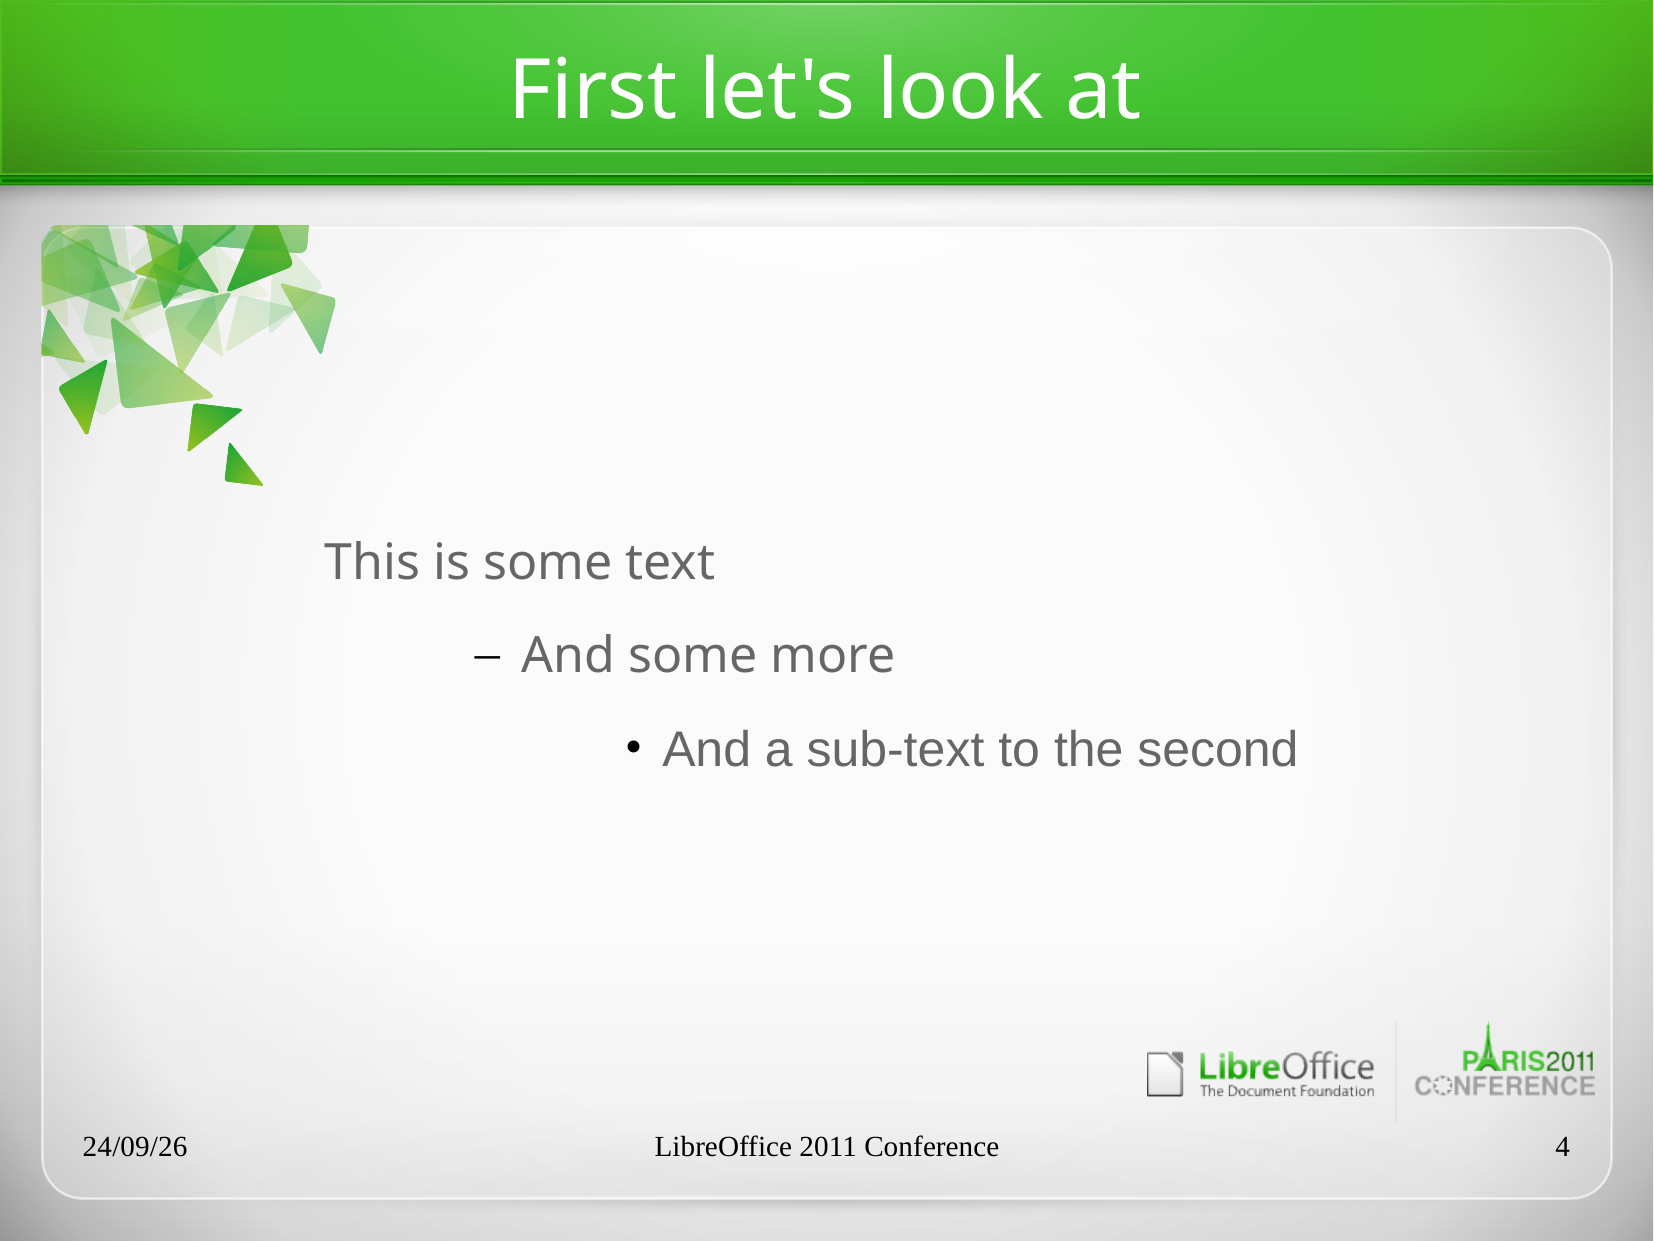

# First let's look at
This is some text
And some more
And a sub-text to the second
LibreOffice 2011 Conference
4